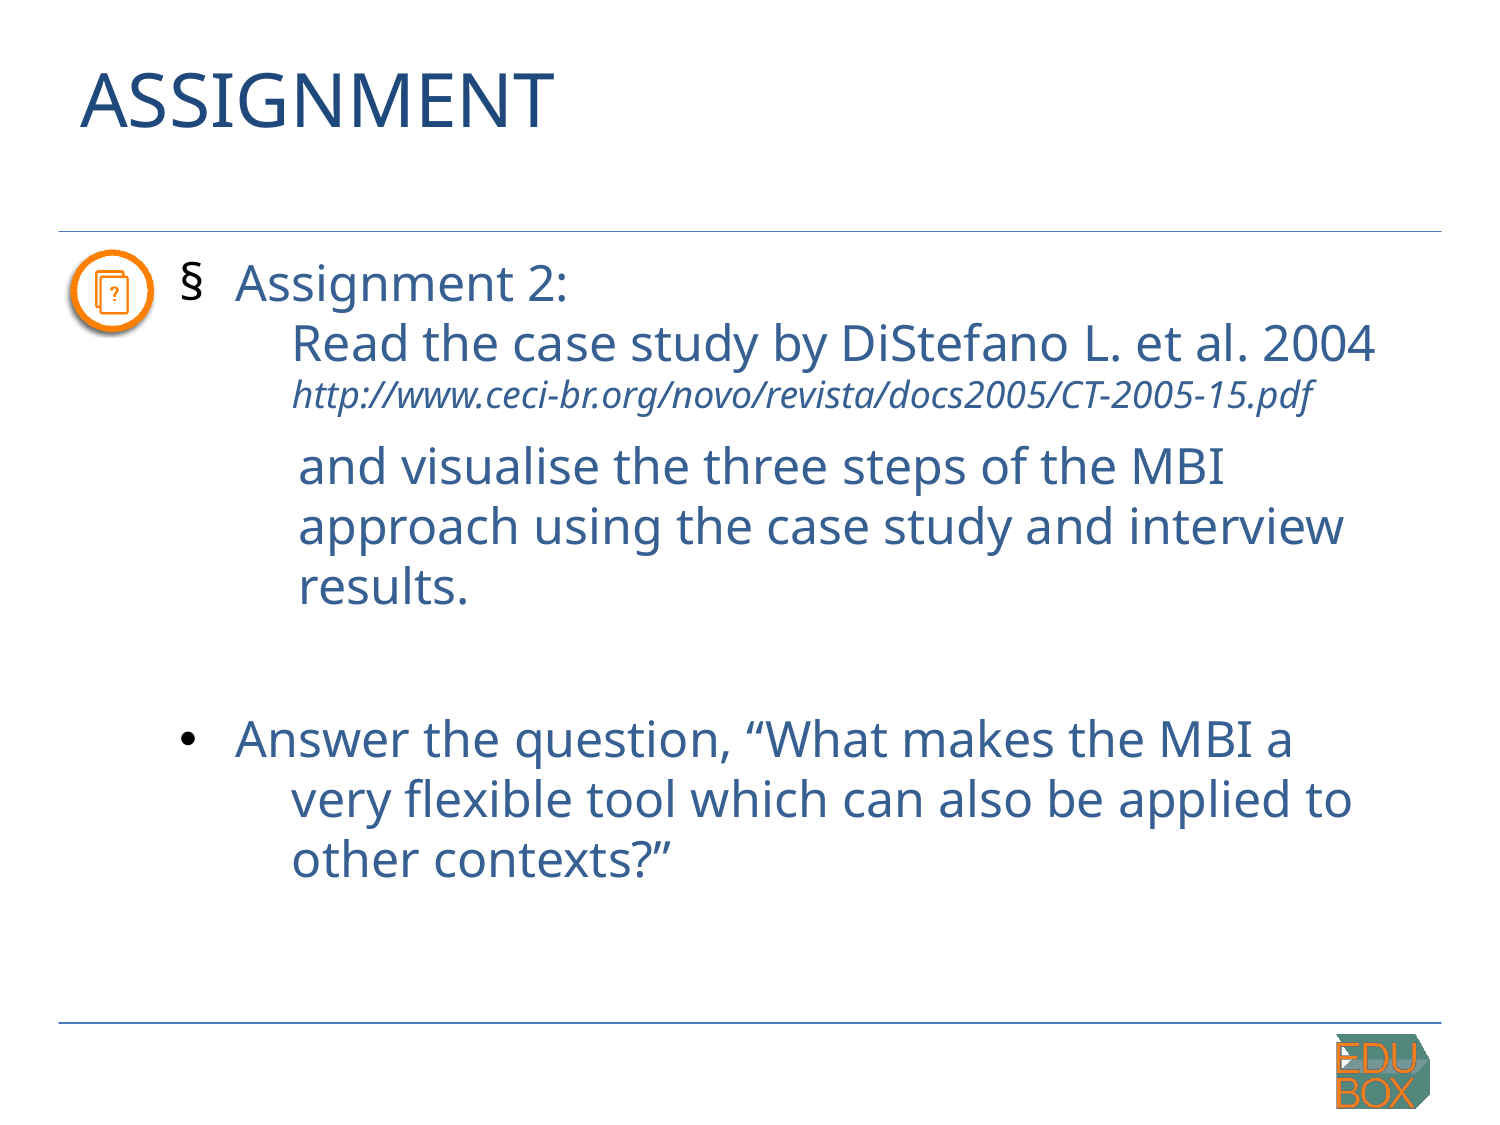

# ASSIGNMENT
Assignment 2:
Read the case study by DiStefano L. et al. 2004 http://www.ceci-br.org/novo/revista/docs2005/CT-2005-15.pdf
and visualise the three steps of the MBI approach using the case study and interview results.
Answer the question, “What makes the MBI a very flexible tool which can also be applied to other contexts?”